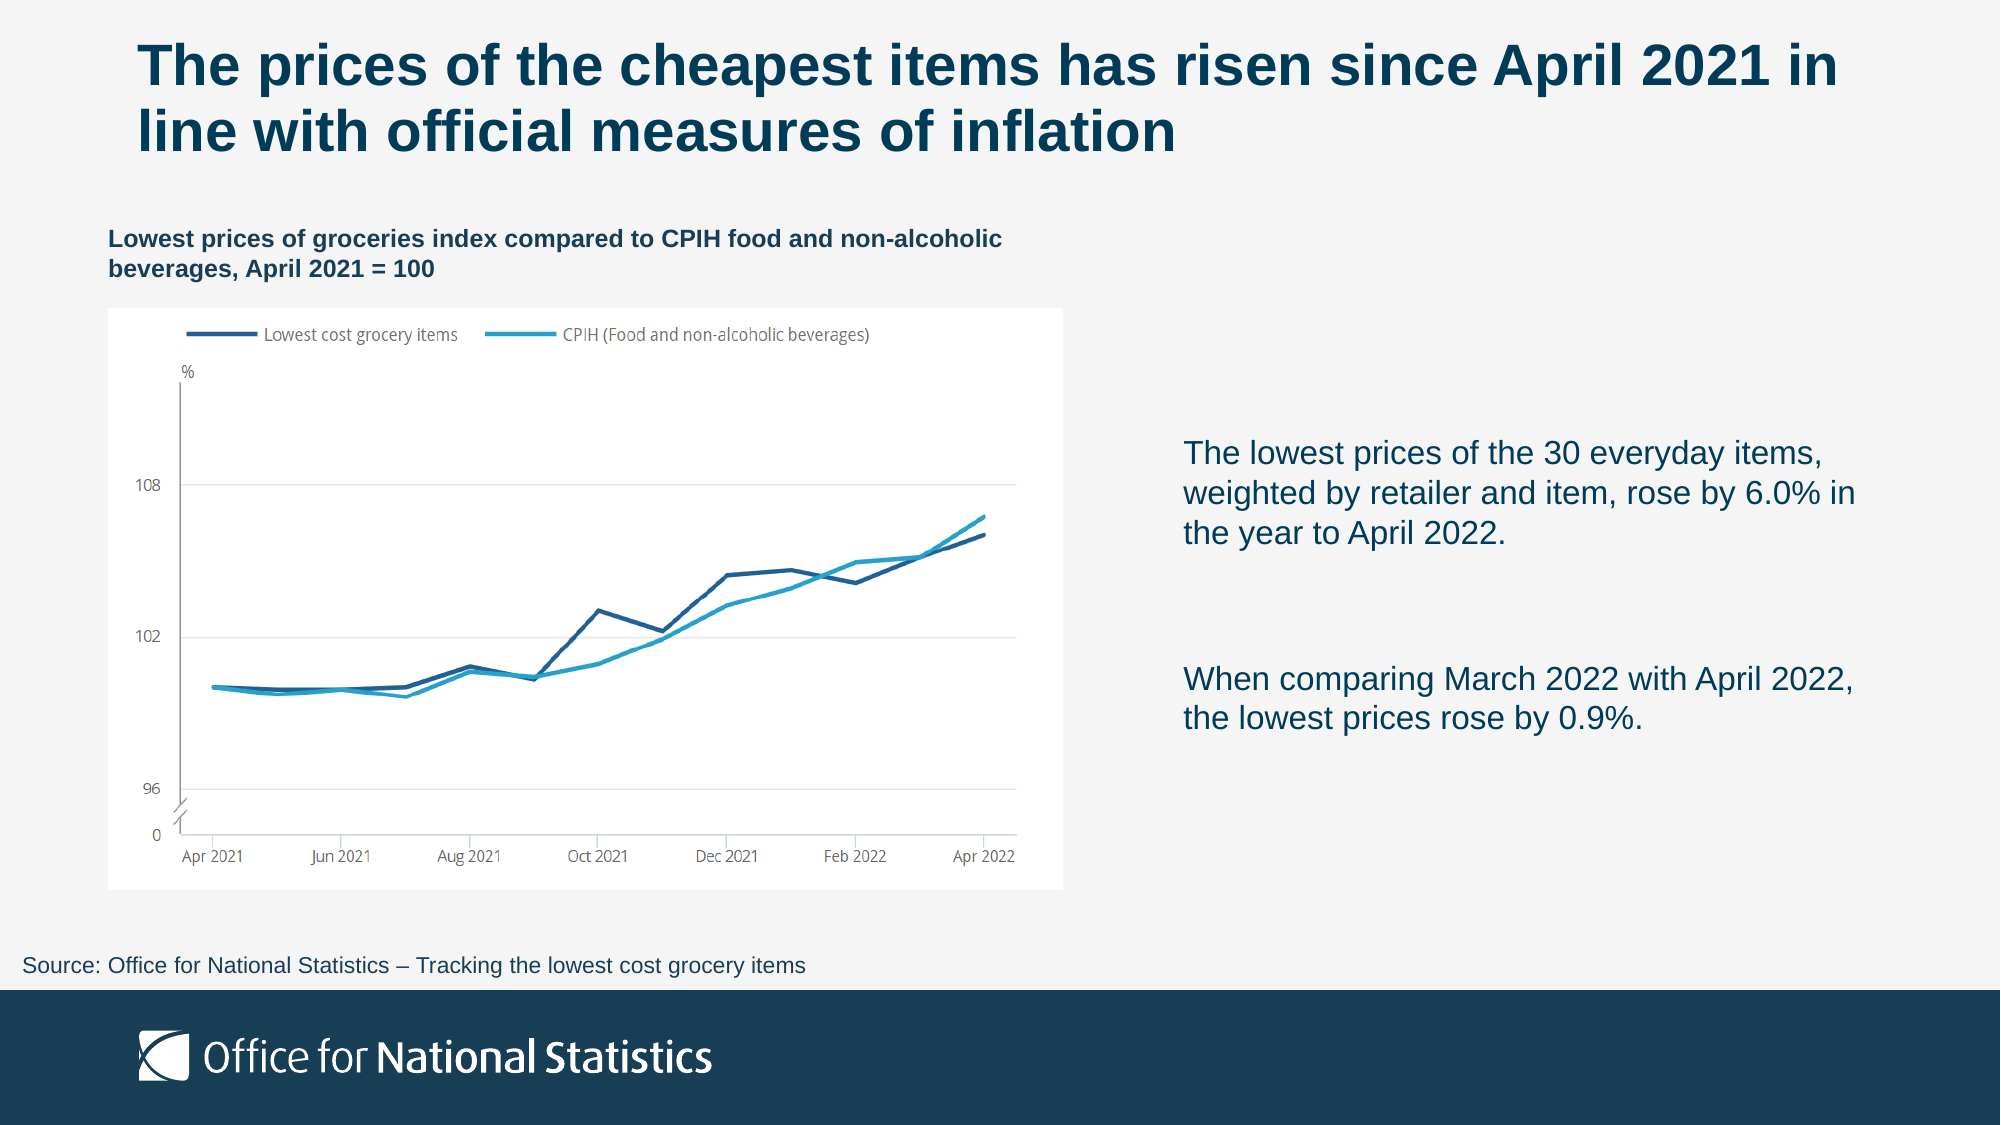

# The prices of the cheapest items has risen since April 2021 in line with official measures of inflation
Lowest prices of groceries index compared to CPIH food and non-alcoholic beverages, April 2021 = 100
The lowest prices of the 30 everyday items, weighted by retailer and item, rose by 6.0% in the year to April 2022.
When comparing March 2022 with April 2022, the lowest prices rose by 0.9%.
Source: Office for National Statistics – Tracking the lowest cost grocery items